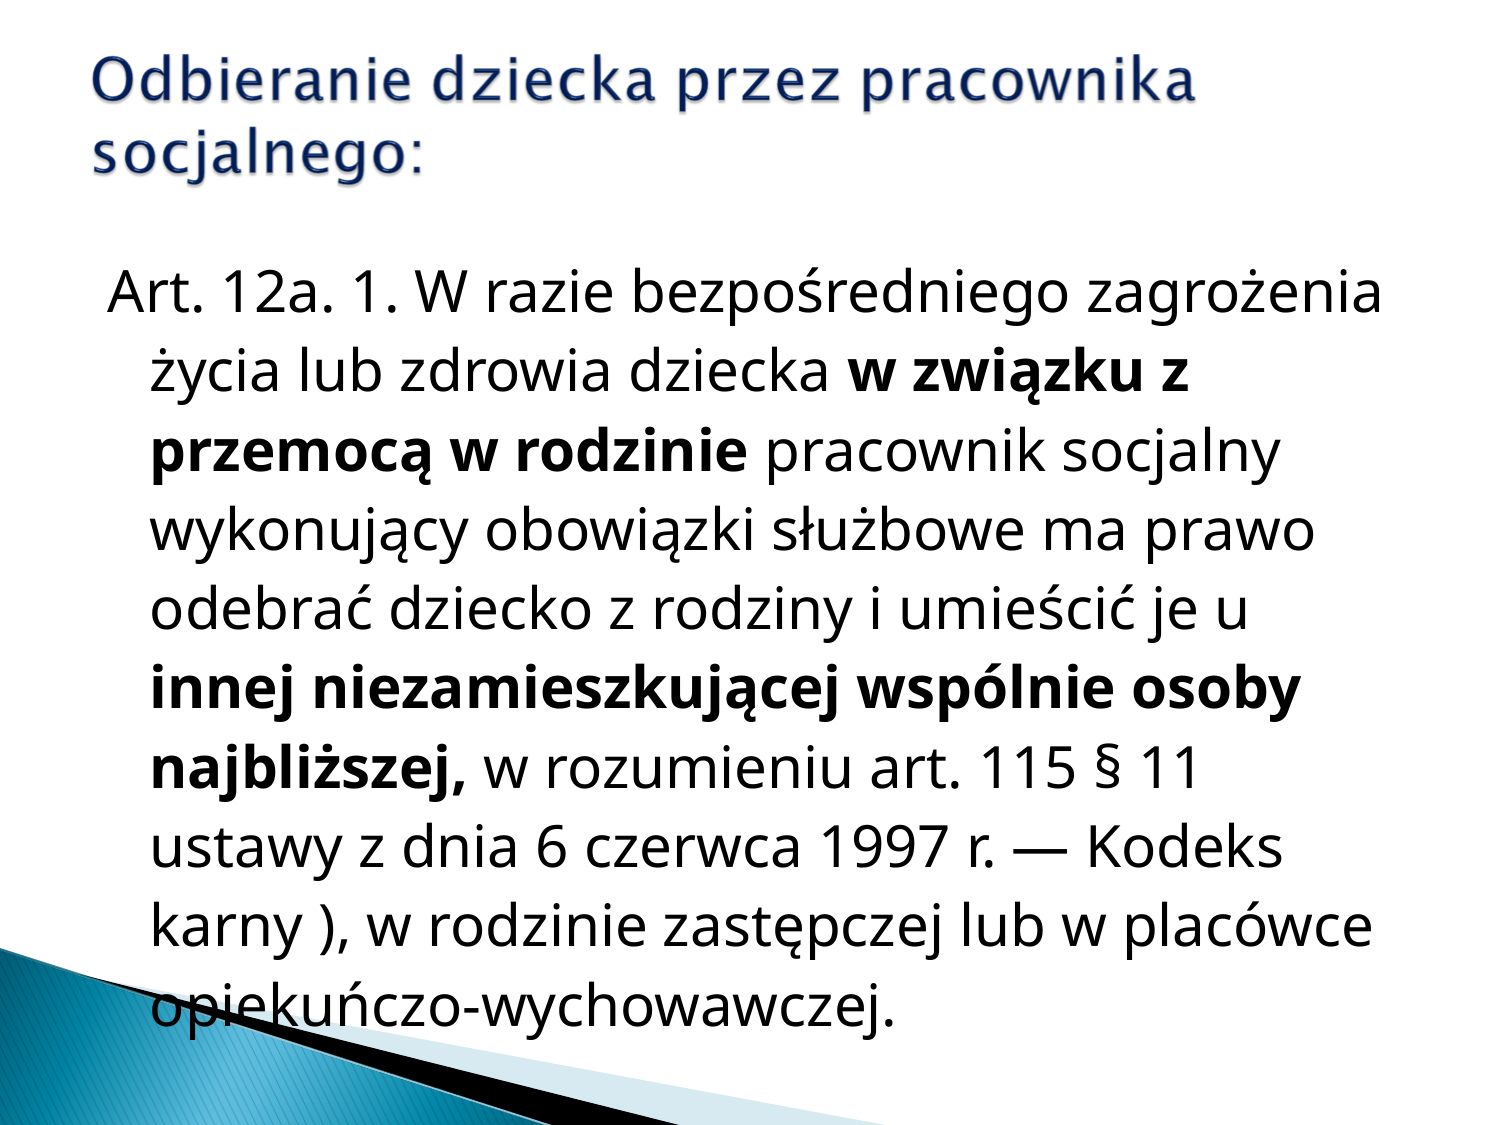

# Art. 12a. 1. W razie bezpośredniego zagrożenia życia lub zdrowia dziecka w związku z przemocą w rodzinie pracownik socjalny wykonujący obowiązki służbowe ma prawo odebrać dziecko z rodziny i umieścić je u innej niezamieszkującej wspólnie osoby najbliższej, w rozumieniu art. 115 § 11 ustawy z dnia 6 czerwca 1997 r. — Kodeks karny ), w rodzinie zastępczej lub w placówce opiekuńczo-wychowawczej.